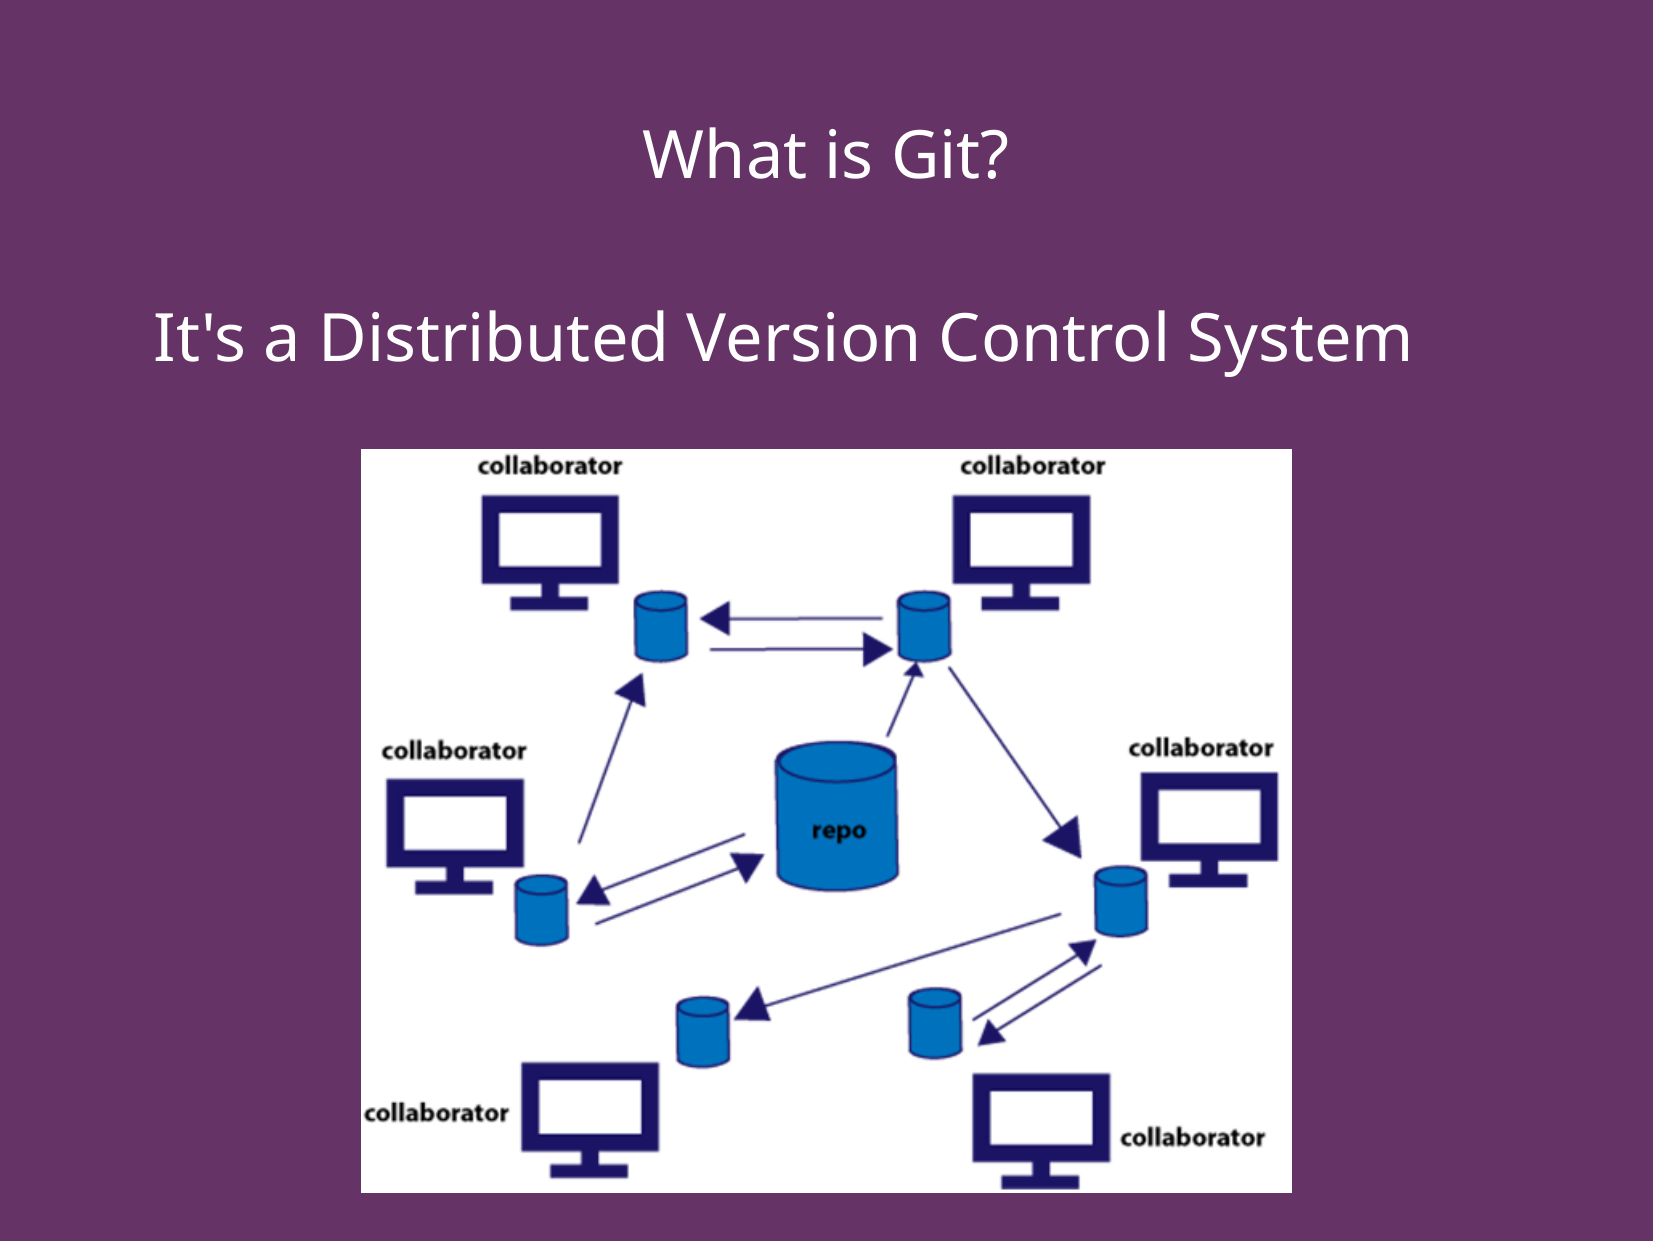

# What is Git?
It's a Distributed Version Control System